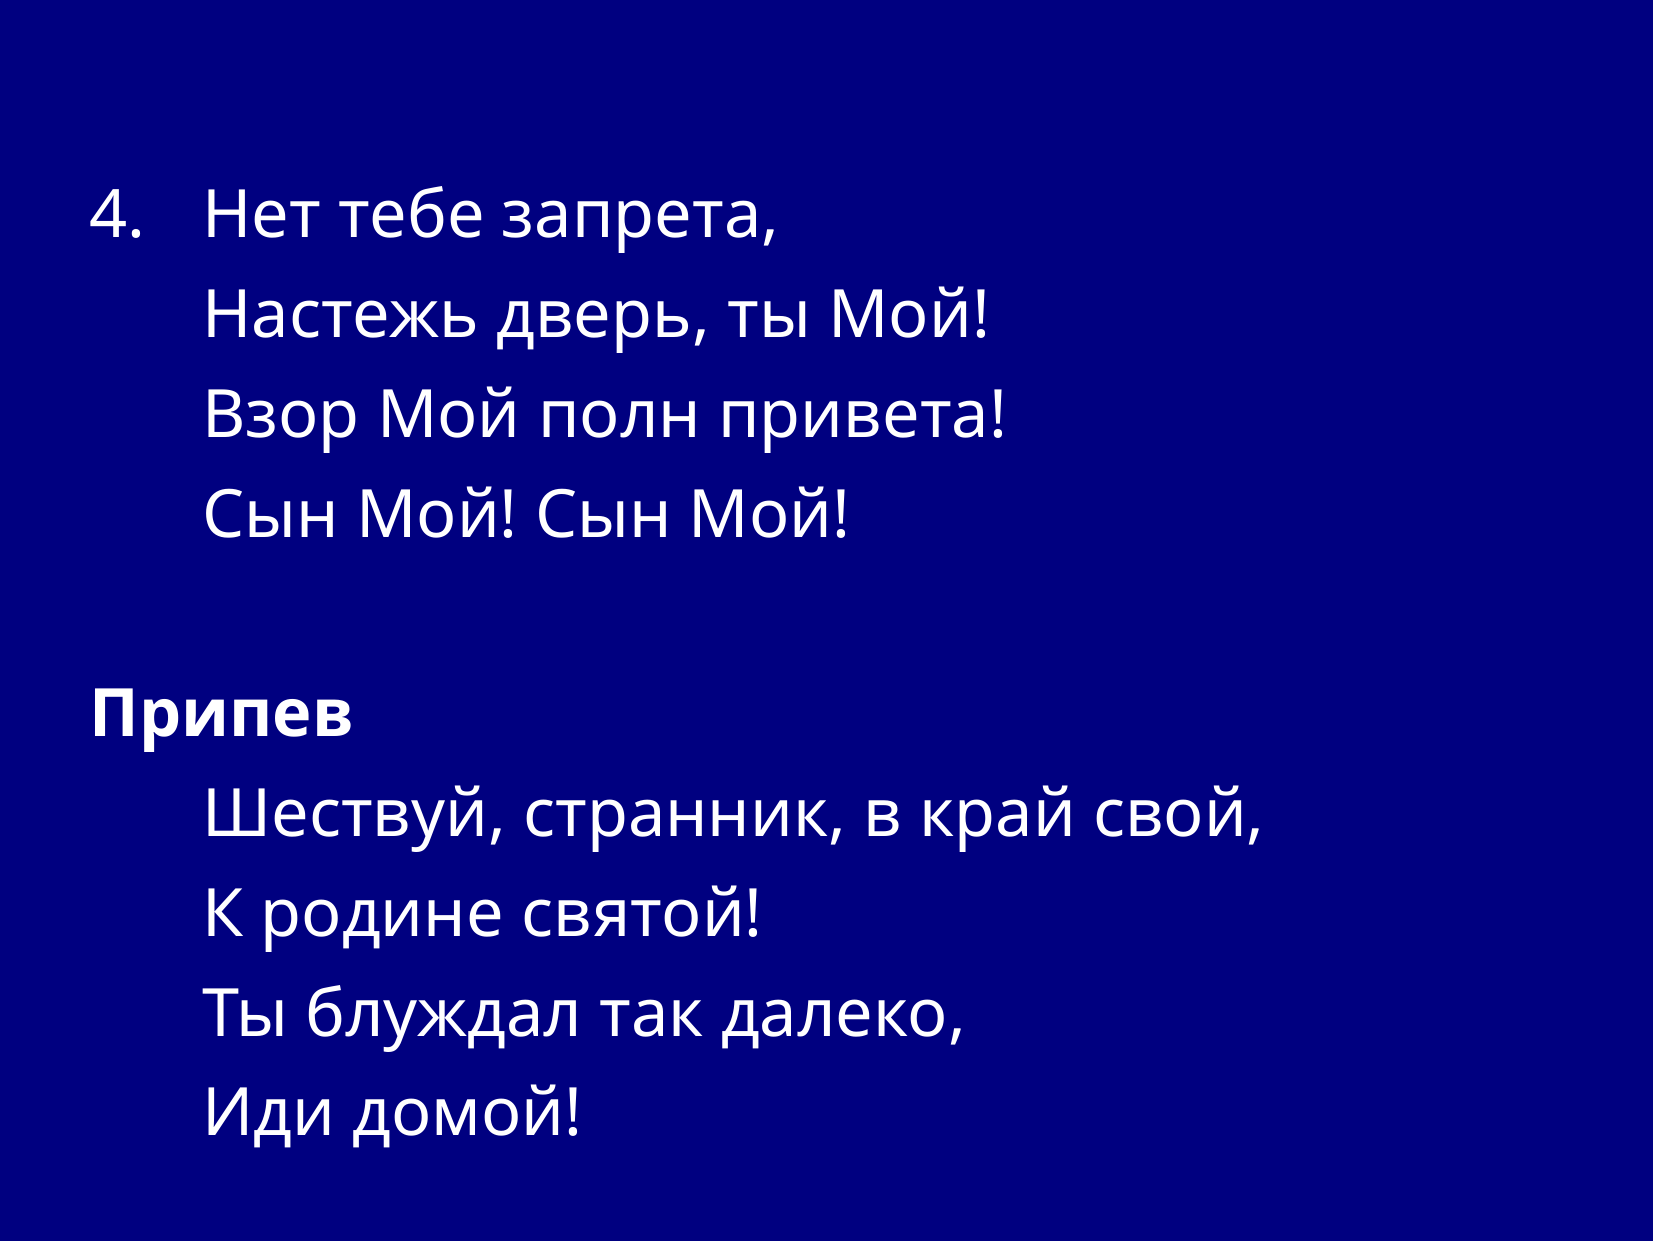

4.	Нет тебе запрета,
	Настежь дверь, ты Мой!
	Взор Мой полн привета!
	Сын Мой! Сын Мой!
Припев
	Шествуй, странник, в край свой,
	К родине святой!
	Ты блуждал так далеко,
	Иди домой!